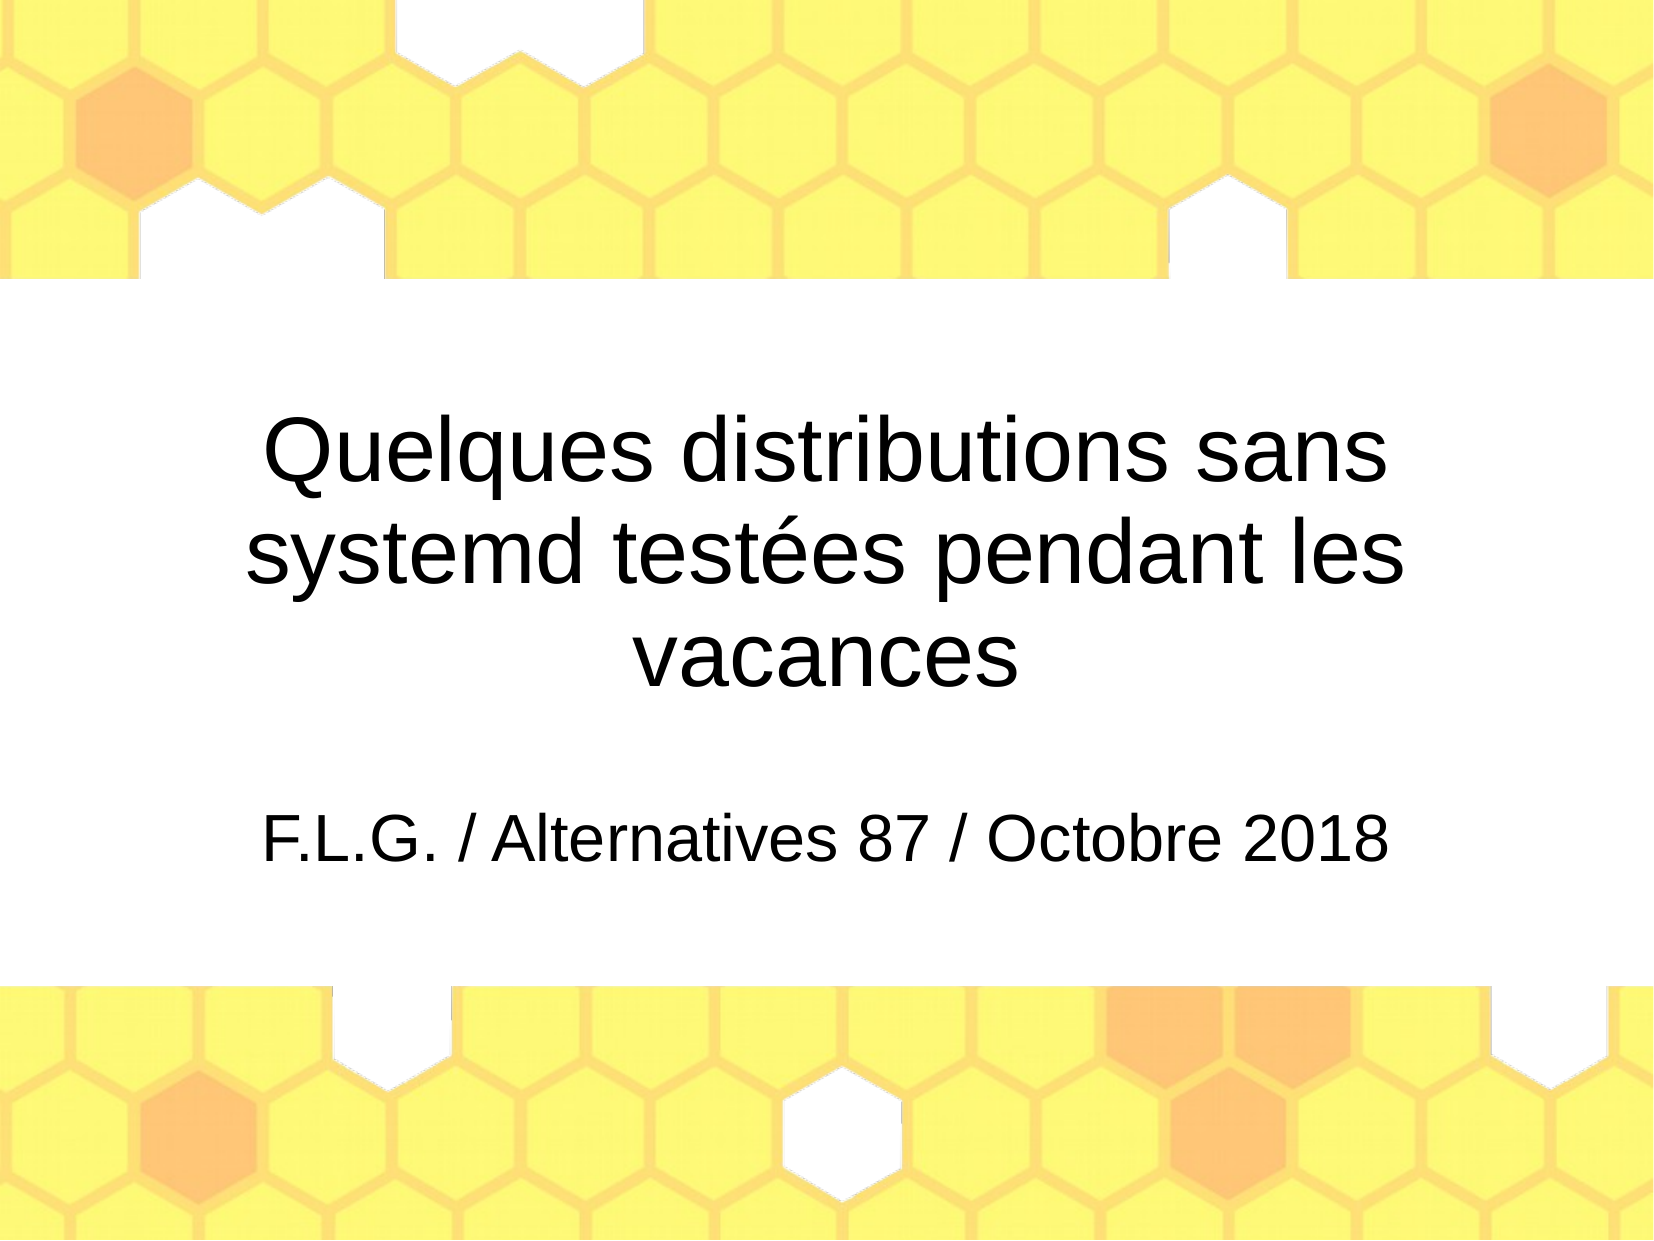

# Quelques distributions sans systemd testées pendant les vacances
F.L.G. / Alternatives 87 / Octobre 2018